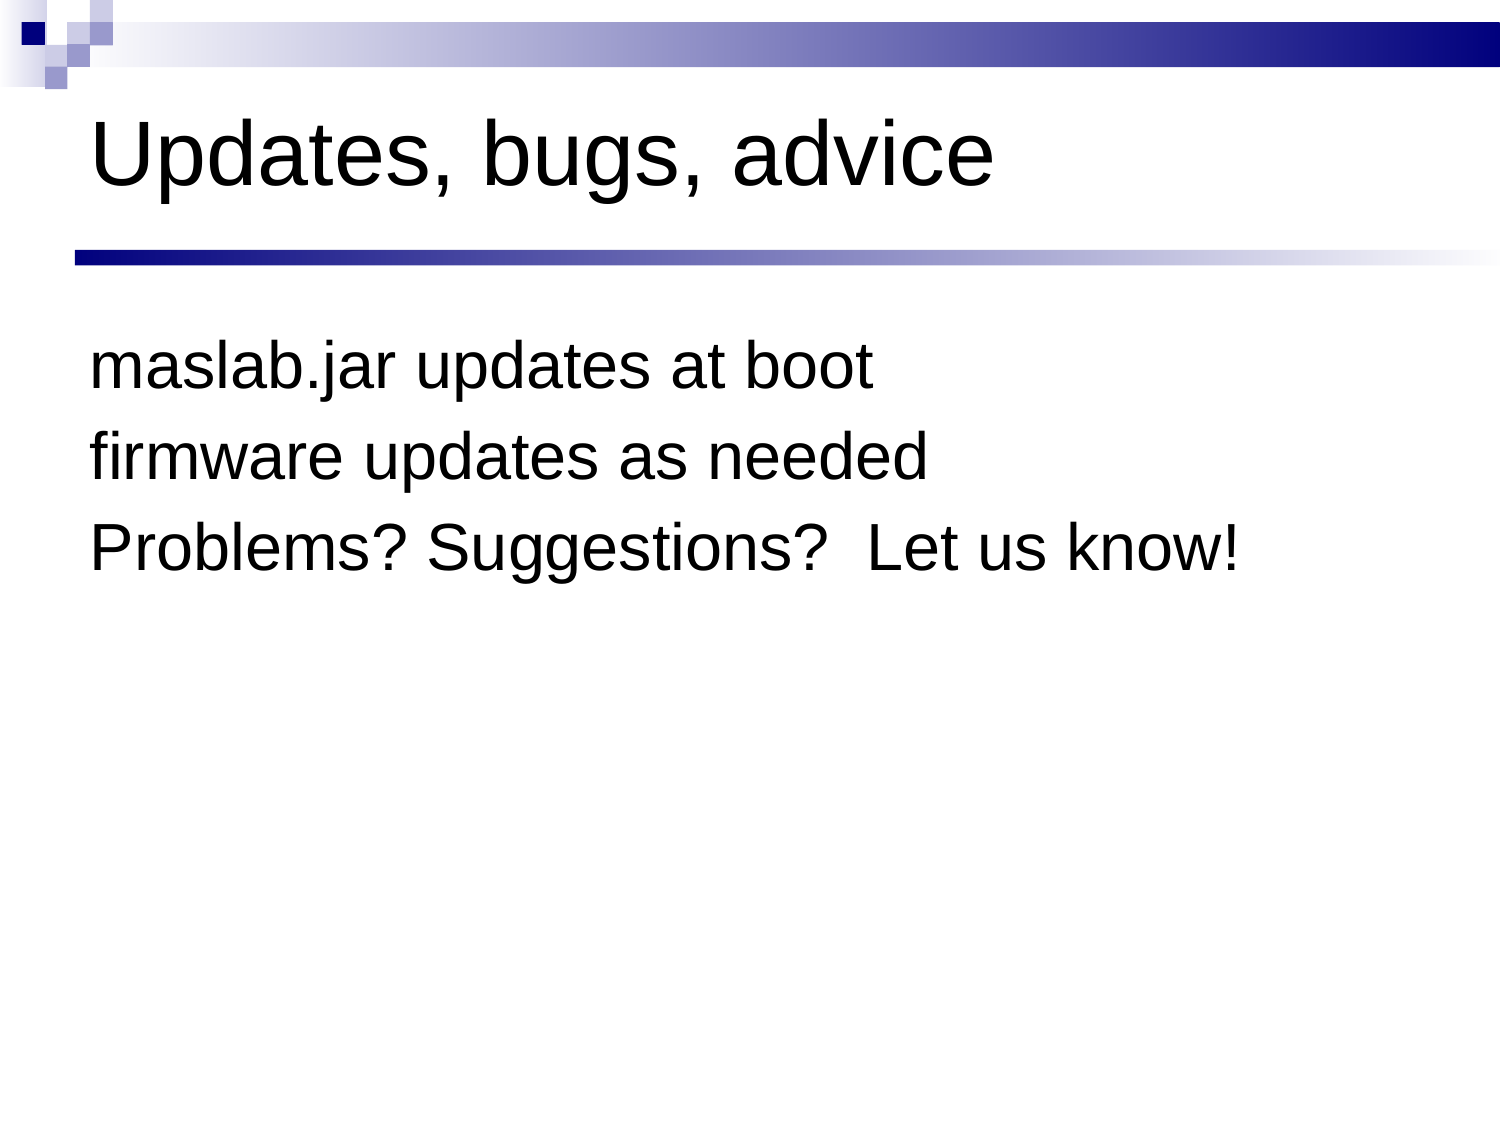

# Updates, bugs, advice
maslab.jar updates at boot
firmware updates as needed
Problems? Suggestions? Let us know!